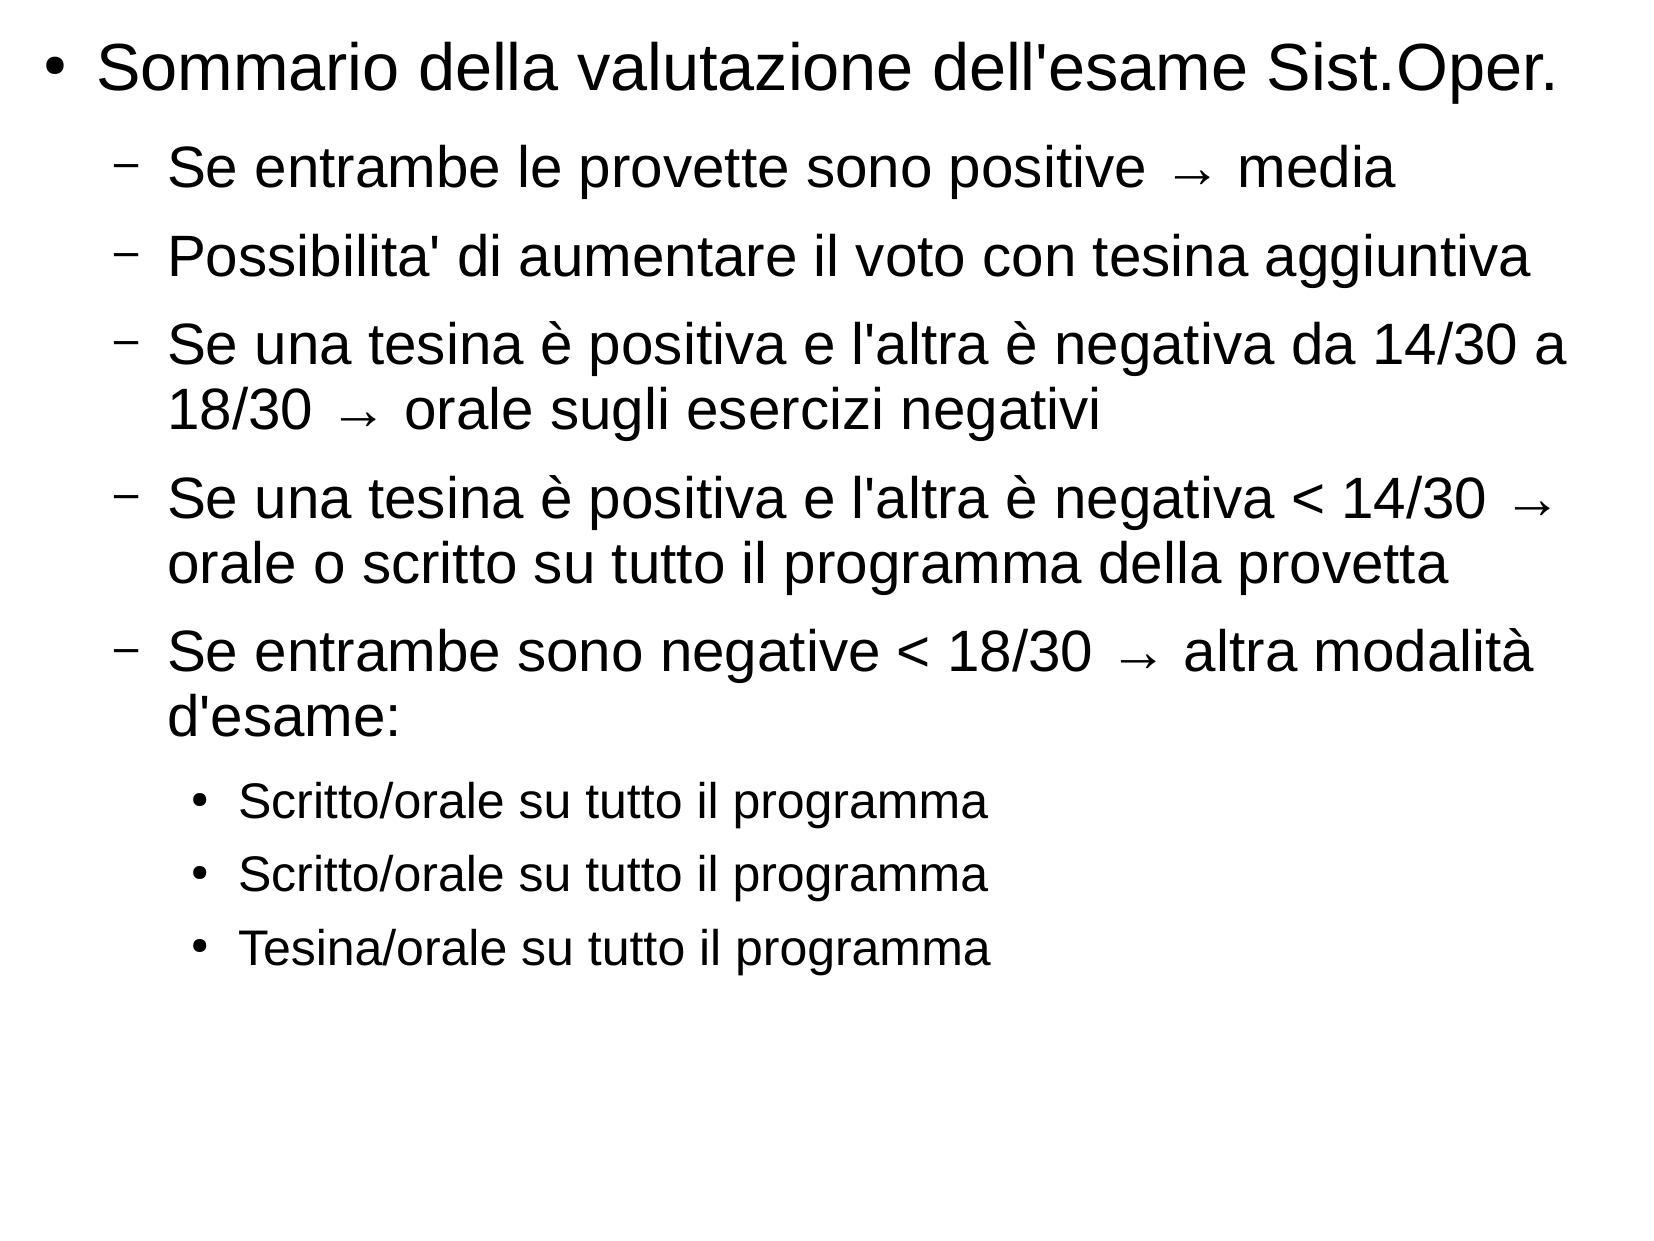

# Sommario della valutazione dell'esame Sist.Oper.
Se entrambe le provette sono positive → media
Possibilita' di aumentare il voto con tesina aggiuntiva
Se una tesina è positiva e l'altra è negativa da 14/30 a 18/30 → orale sugli esercizi negativi
Se una tesina è positiva e l'altra è negativa < 14/30 → orale o scritto su tutto il programma della provetta
Se entrambe sono negative < 18/30 → altra modalità d'esame:
Scritto/orale su tutto il programma
Scritto/orale su tutto il programma
Tesina/orale su tutto il programma